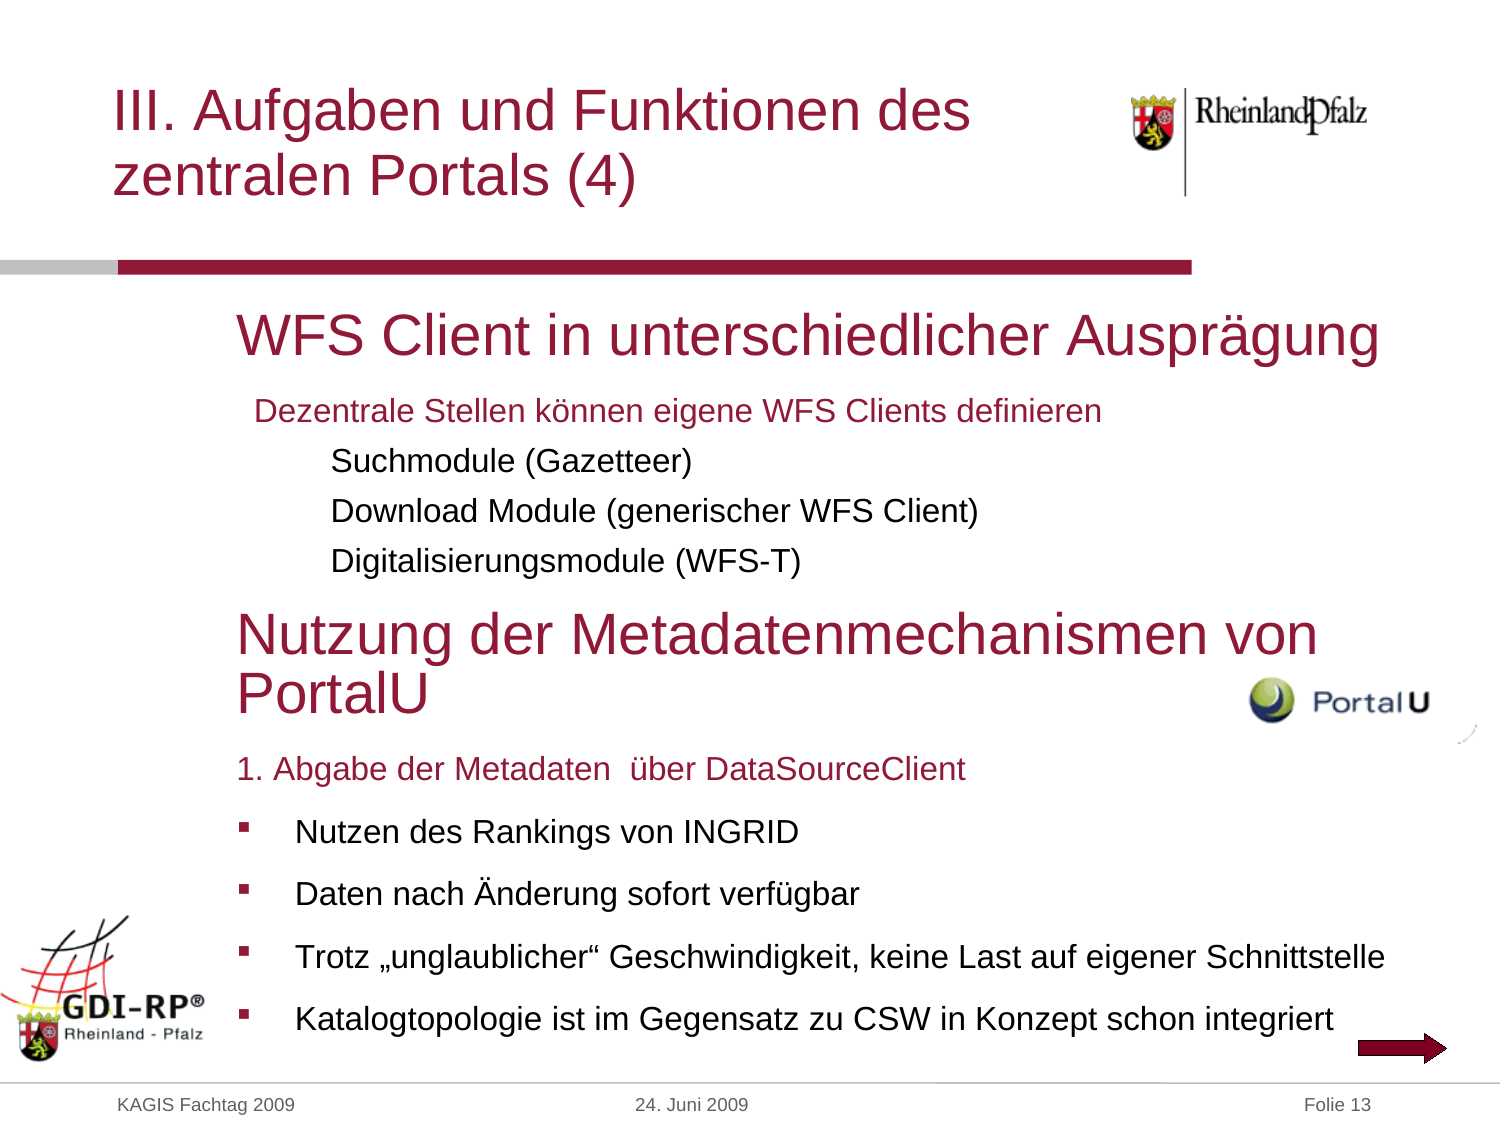

# III. Aufgaben und Funktionen des zentralen Portals (4)
WFS Client in unterschiedlicher Ausprägung
Dezentrale Stellen können eigene WFS Clients definieren
Suchmodule (Gazetteer)
Download Module (generischer WFS Client)
Digitalisierungsmodule (WFS-T)
Nutzung der Metadatenmechanismen von PortalU
1. Abgabe der Metadaten über DataSourceClient
Nutzen des Rankings von INGRID
Daten nach Änderung sofort verfügbar
Trotz „unglaublicher“ Geschwindigkeit, keine Last auf eigener Schnittstelle
Katalogtopologie ist im Gegensatz zu CSW in Konzept schon integriert